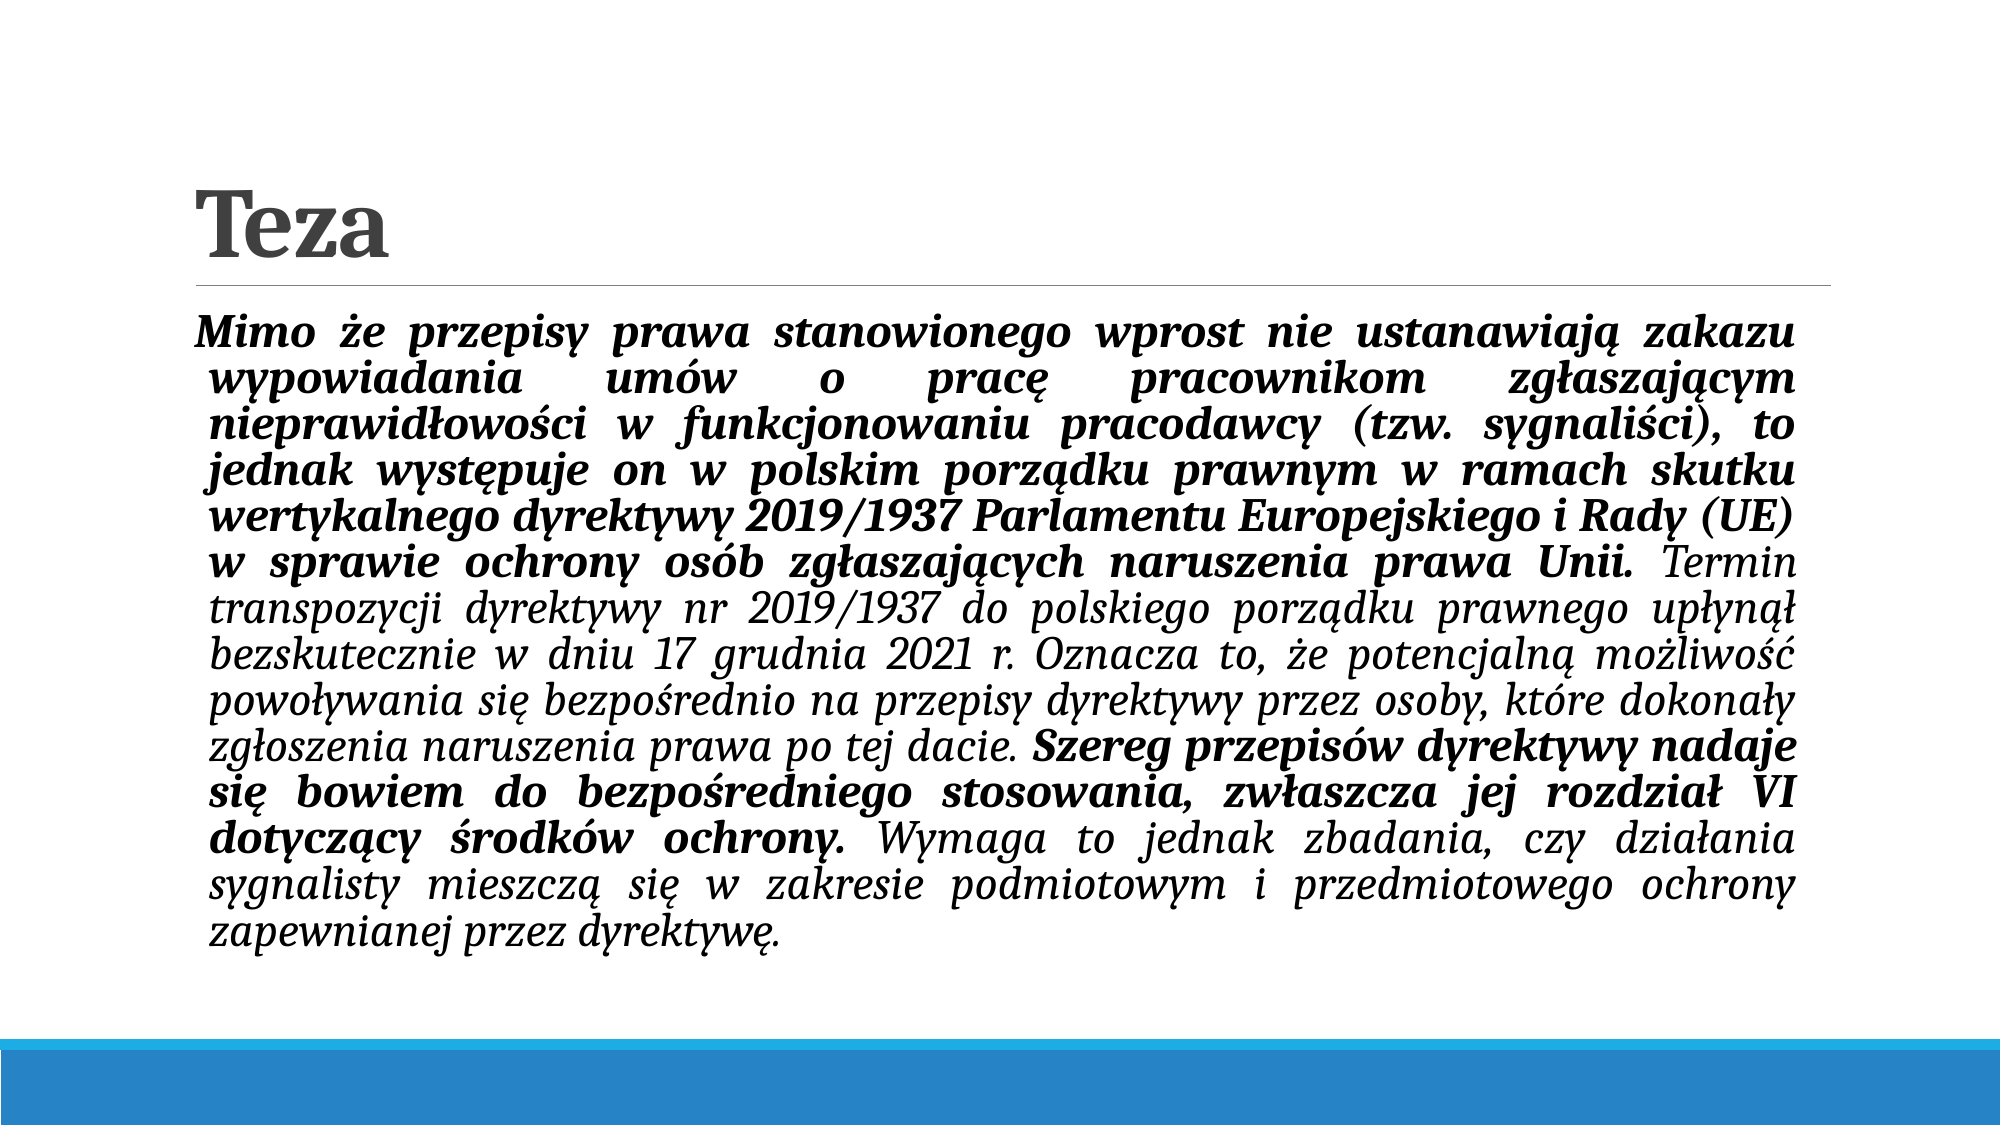

# Teza
Mimo że przepisy prawa stanowionego wprost nie ustanawiają zakazu wypowiadania umów o pracę pracownikom zgłaszającym nieprawidłowości w funkcjonowaniu pracodawcy (tzw. sygnaliści), to jednak występuje on w polskim porządku prawnym w ramach skutku wertykalnego dyrektywy 2019/1937 Parlamentu Europejskiego i Rady (UE) w sprawie ochrony osób zgłaszających naruszenia prawa Unii. Termin transpozycji dyrektywy nr 2019/1937 do polskiego porządku prawnego upłynął bezskutecznie w dniu 17 grudnia 2021 r. Oznacza to, że potencjalną możliwość powoływania się bezpośrednio na przepisy dyrektywy przez osoby, które dokonały zgłoszenia naruszenia prawa po tej dacie. Szereg przepisów dyrektywy nadaje się bowiem do bezpośredniego stosowania, zwłaszcza jej rozdział VI dotyczący środków ochrony. Wymaga to jednak zbadania, czy działania sygnalisty mieszczą się w zakresie podmiotowym i przedmiotowego ochrony zapewnianej przez dyrektywę.